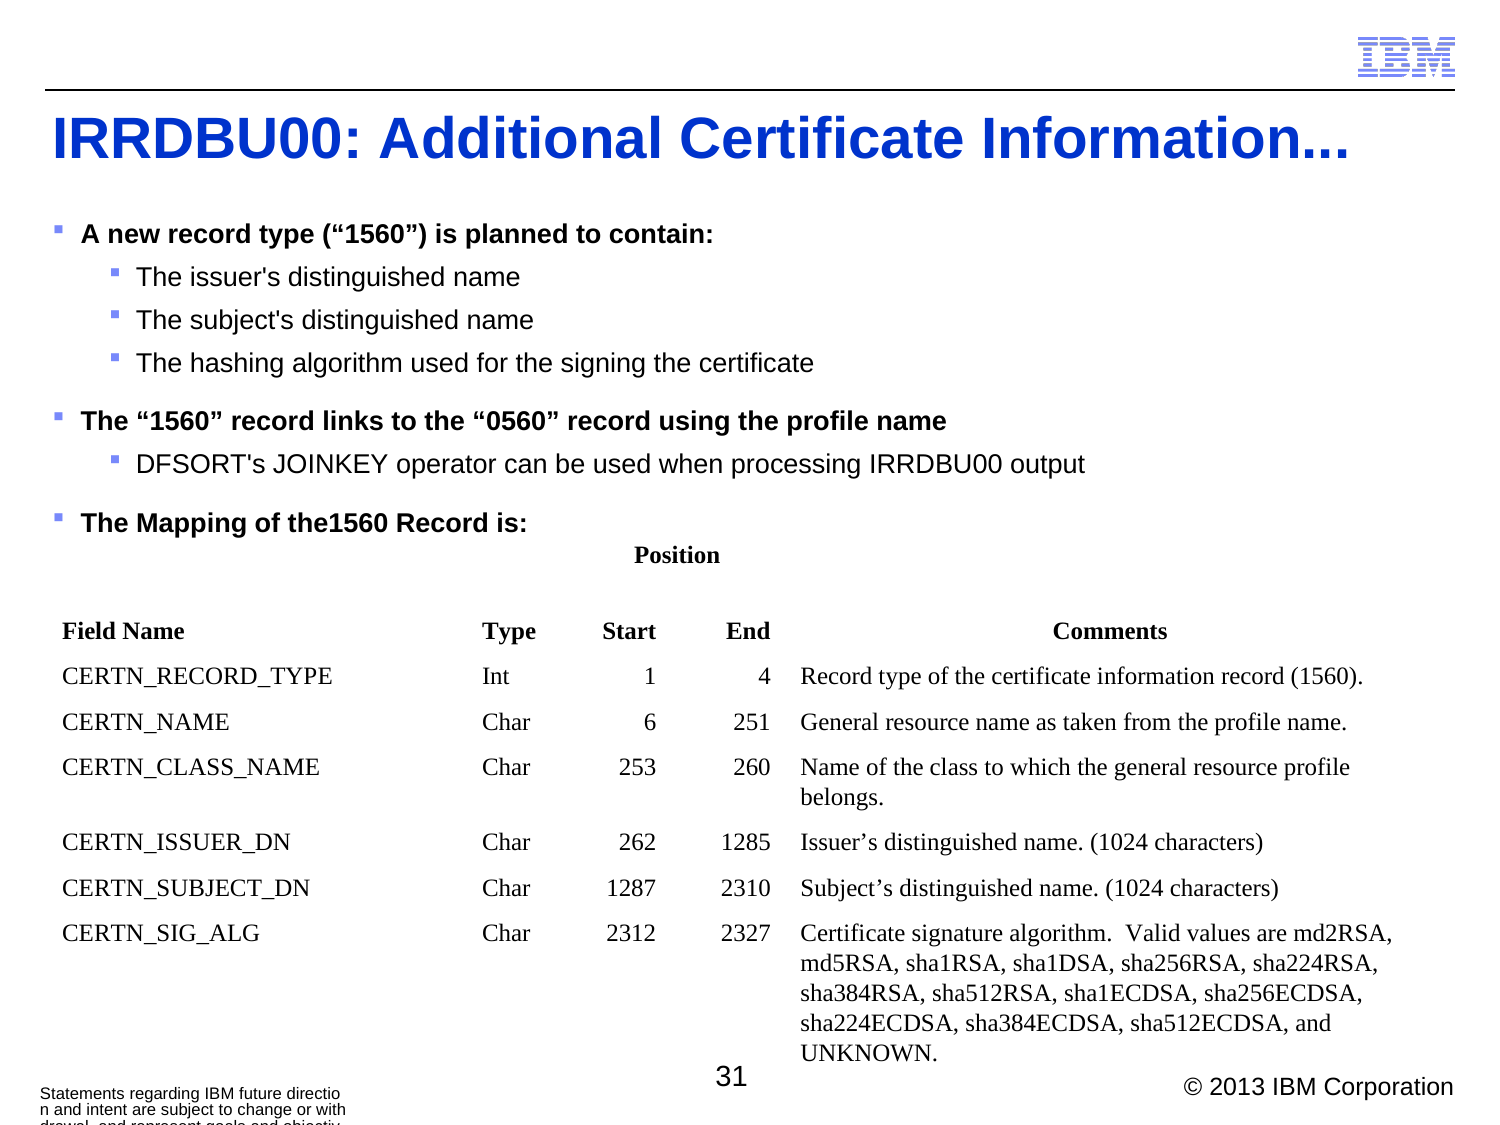

# IRRDBU00: Additional Certificate Information...
A new record type (“1560”) is planned to contain:
The issuer's distinguished name
The subject's distinguished name
The hashing algorithm used for the signing the certificate
The “1560” record links to the “0560” record using the profile name
DFSORT's JOINKEY operator can be used when processing IRRDBU00 output
The Mapping of the1560 Record is:
| | | Position | | |
| --- | --- | --- | --- | --- |
| Field Name | Type | Start | End | Comments |
| CERTN\_RECORD\_TYPE | Int | 1 | 4 | Record type of the certificate information record (1560). |
| CERTN\_NAME | Char | 6 | 251 | General resource name as taken from the profile name. |
| CERTN\_CLASS\_NAME | Char | 253 | 260 | Name of the class to which the general resource profile belongs. |
| CERTN\_ISSUER\_DN | Char | 262 | 1285 | Issuer’s distinguished name. (1024 characters) |
| CERTN\_SUBJECT\_DN | Char | 1287 | 2310 | Subject’s distinguished name. (1024 characters) |
| CERTN\_SIG\_ALG | Char | 2312 | 2327 | Certificate signature algorithm. Valid values are md2RSA, md5RSA, sha1RSA, sha1DSA, sha256RSA, sha224RSA, sha384RSA, sha512RSA, sha1ECDSA, sha256ECDSA, sha224ECDSA, sha384ECDSA, sha512ECDSA, and UNKNOWN. |
31
Statements regarding IBM future direction and intent are subject to change or withdrawal, and represent goals and objectives only.